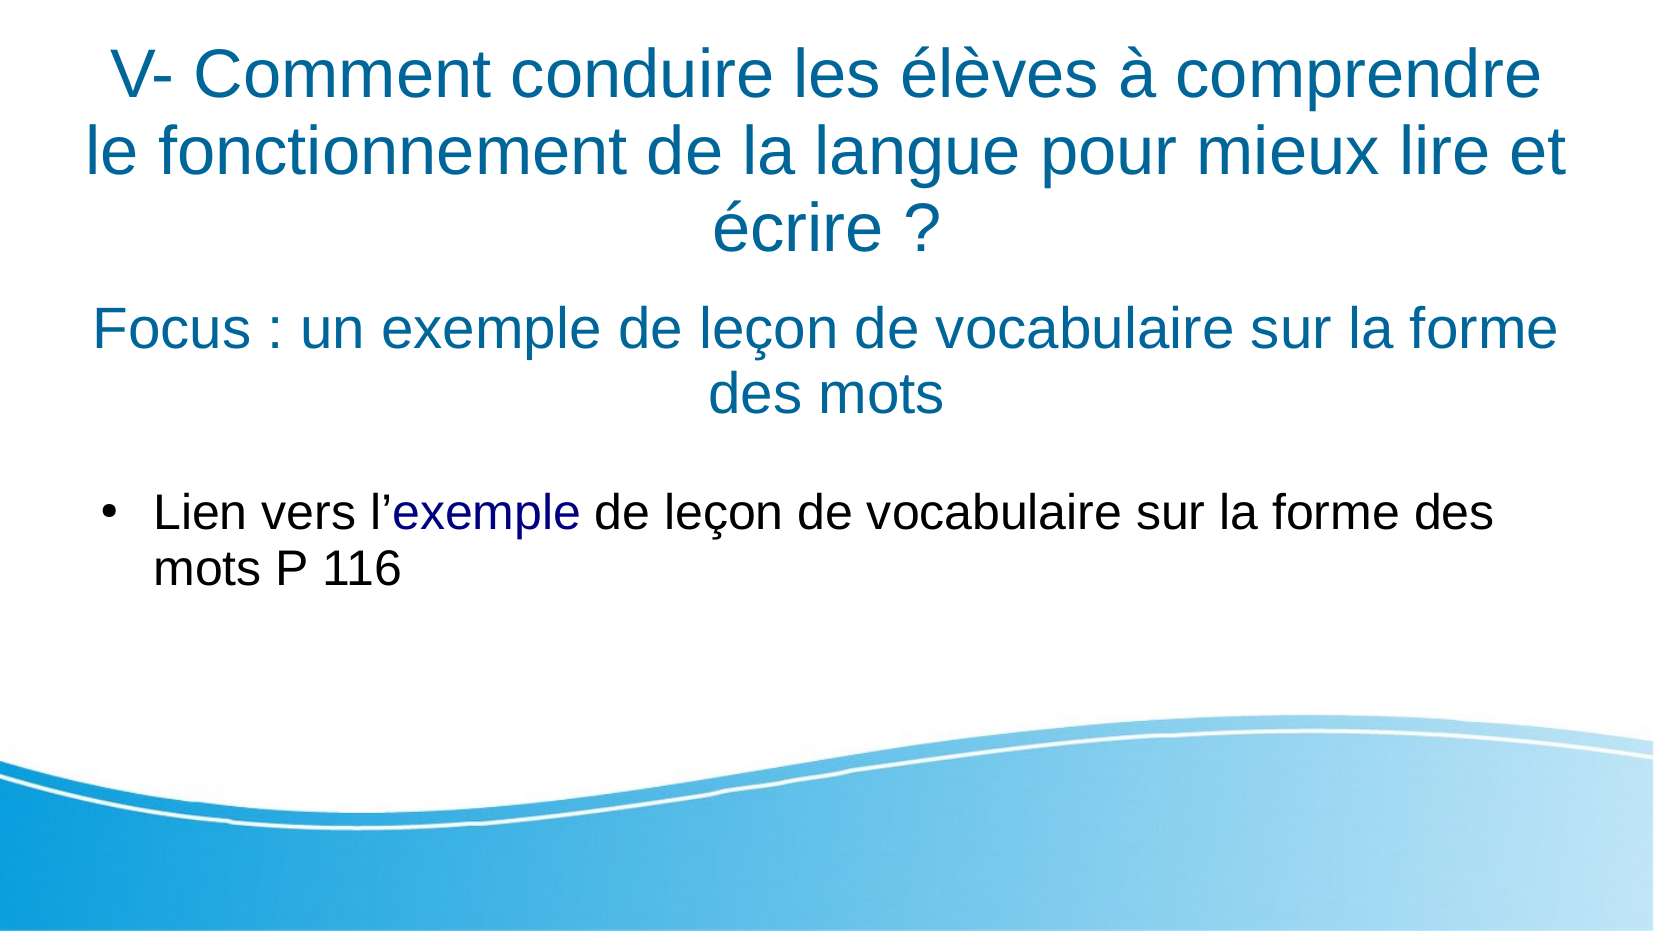

# V- Comment conduire les élèves à comprendre le fonctionnement de la langue pour mieux lire et écrire ?
Focus : un exemple de leçon de vocabulaire sur la forme des mots
Lien vers l’exemple de leçon de vocabulaire sur la forme des mots P 116